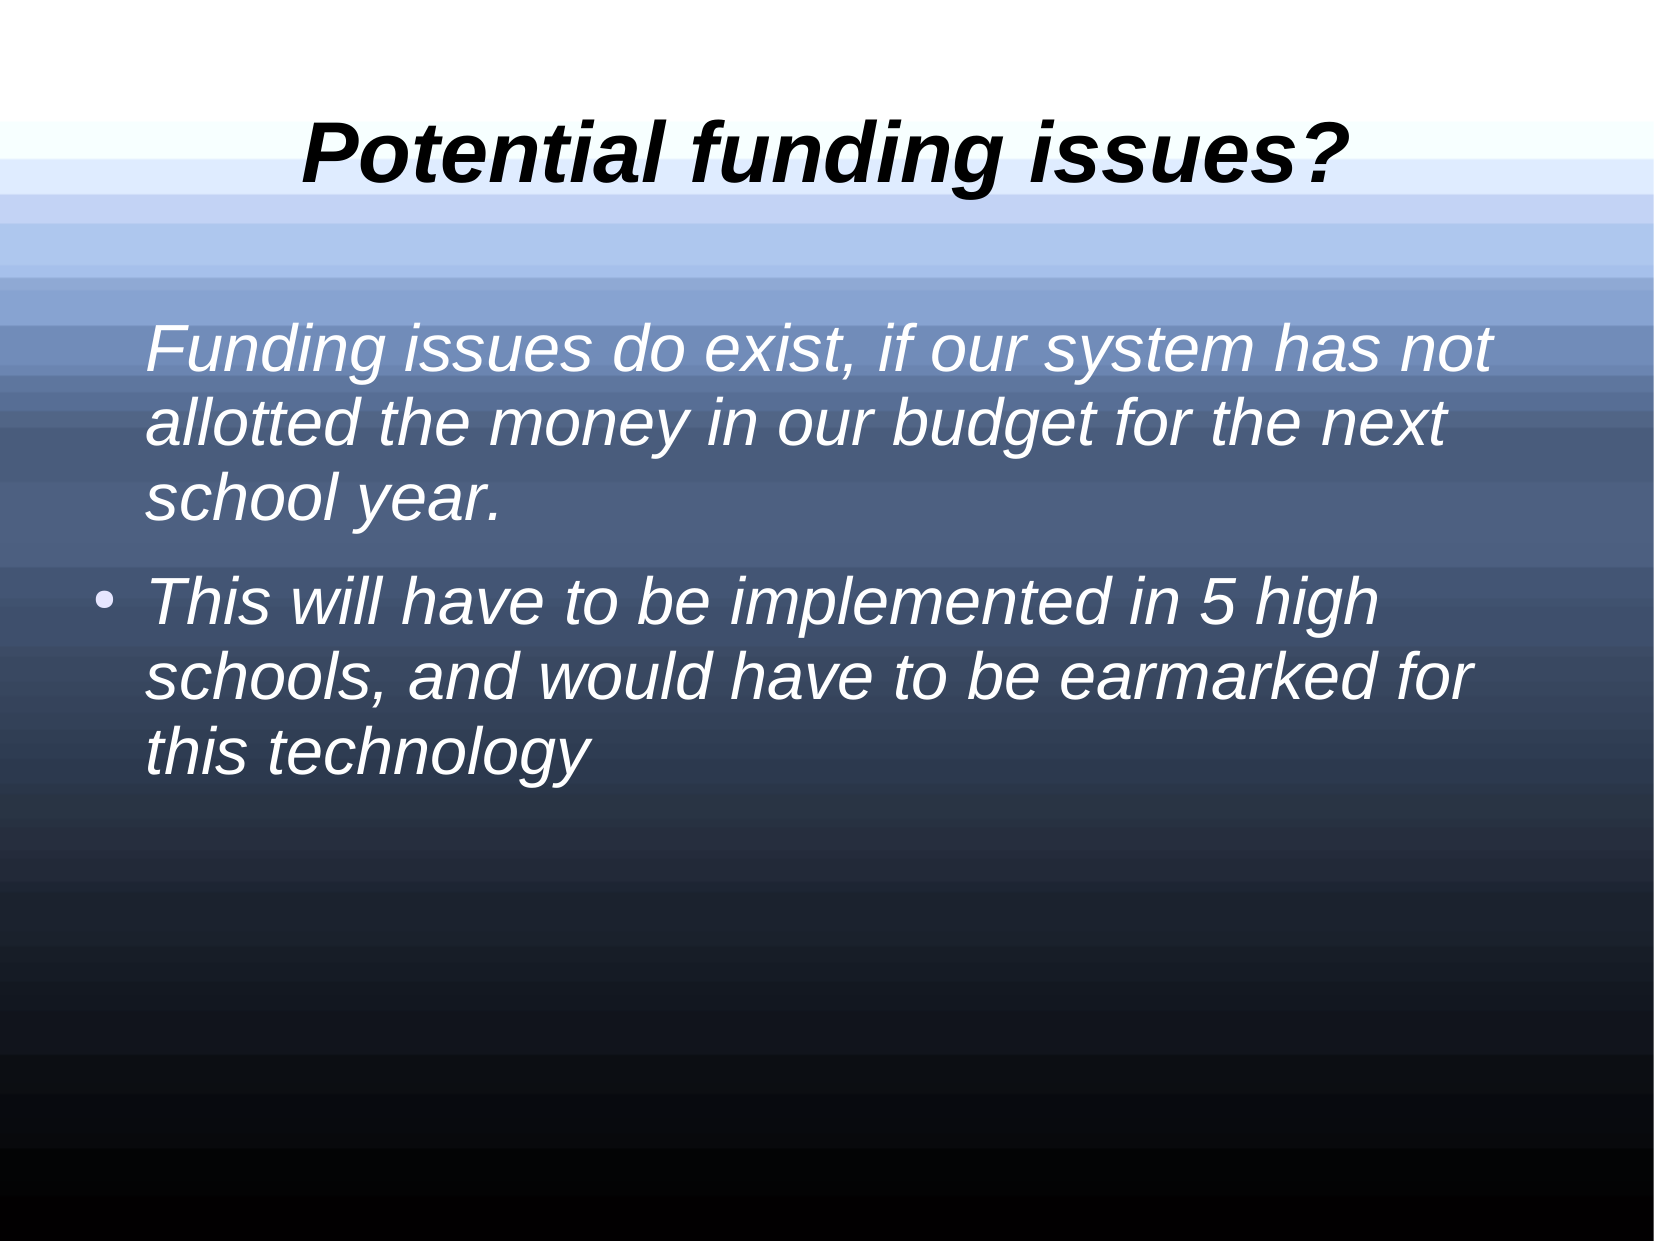

# Potential funding issues?
Funding issues do exist, if our system has not allotted the money in our budget for the next school year.
This will have to be implemented in 5 high schools, and would have to be earmarked for this technology